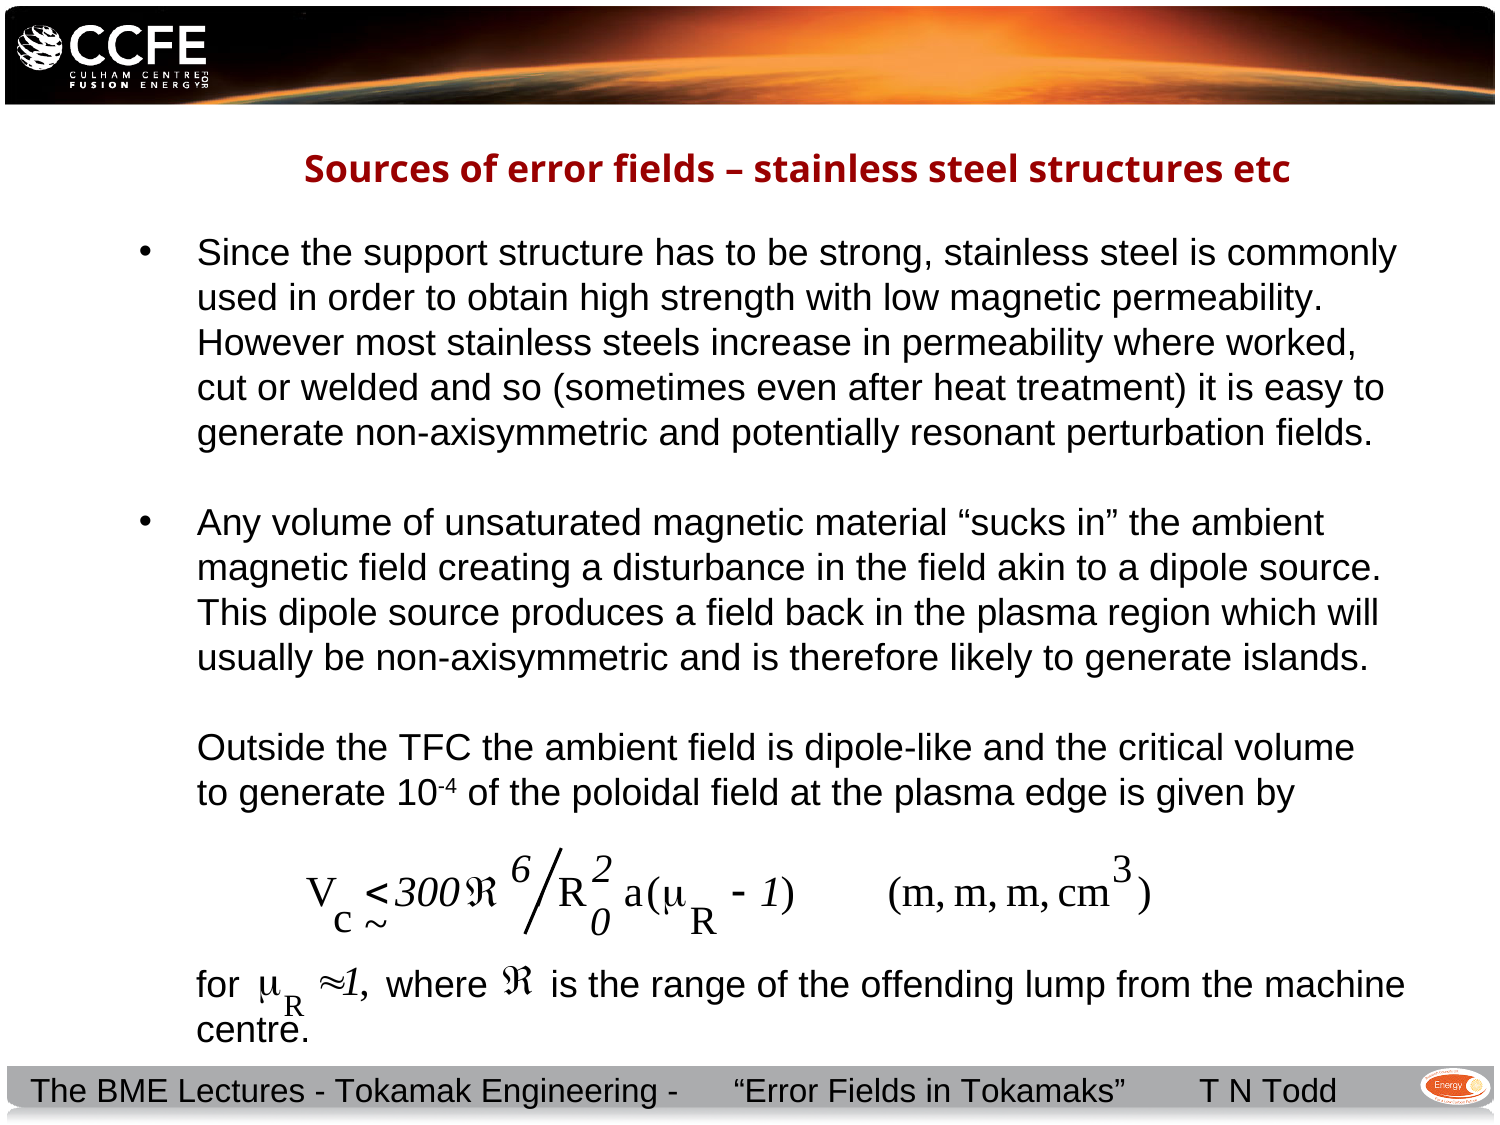

Sources of error fields – stainless steel structures etc
Since the support structure has to be strong, stainless steel is commonly used in order to obtain high strength with low magnetic permeability. However most stainless steels increase in permeability where worked, cut or welded and so (sometimes even after heat treatment) it is easy to generate non-axisymmetric and potentially resonant perturbation fields.
Any volume of unsaturated magnetic material “sucks in” the ambient magnetic field creating a disturbance in the field akin to a dipole source. This dipole source produces a field back in the plasma region which will usually be non-axisymmetric and is therefore likely to generate islands.
Outside the TFC the ambient field is dipole-like and the critical volume to generate 10-4 of the poloidal field at the plasma edge is given by
for where is the range of the offending lump from the machine centre.